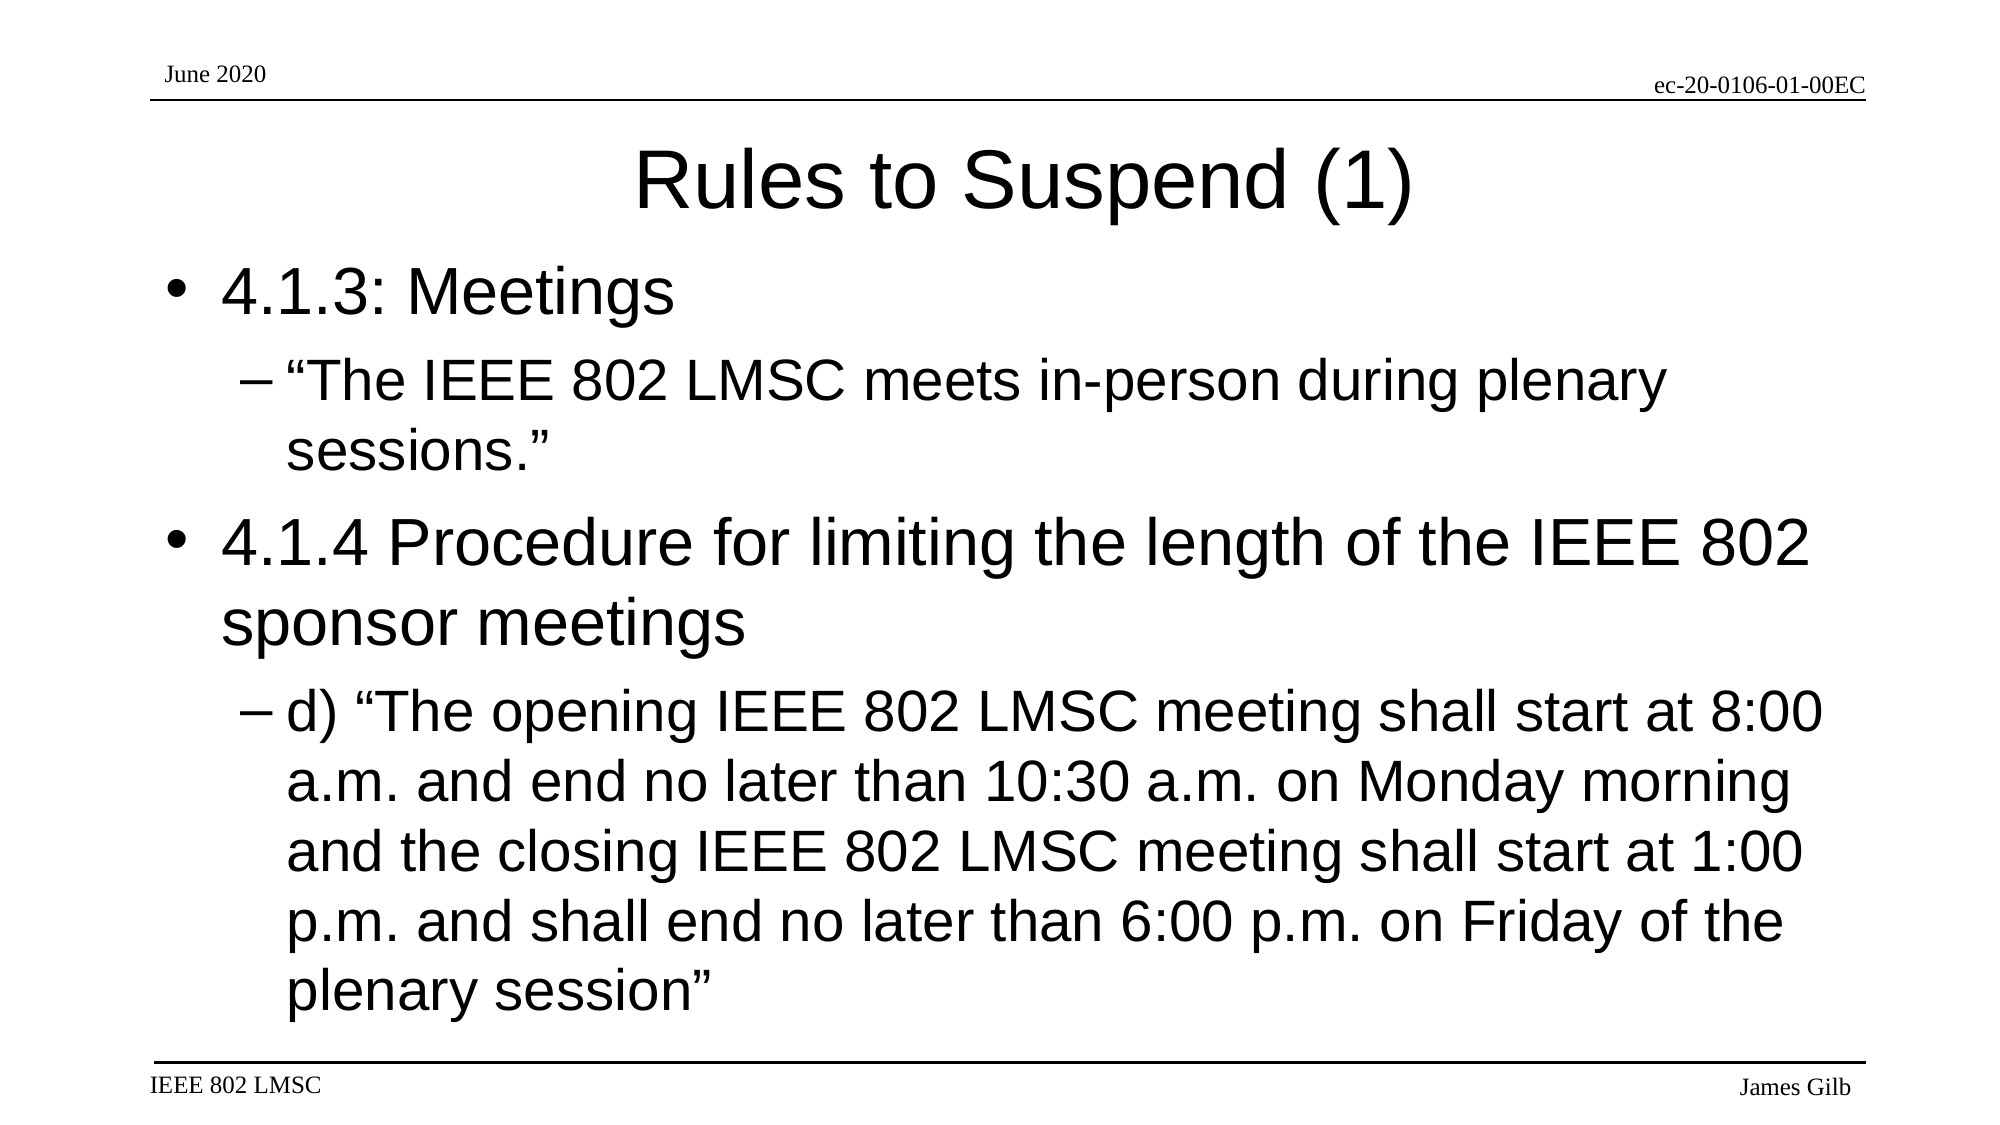

# Rules to Suspend (1)
4.1.3: Meetings
“The IEEE 802 LMSC meets in-person during plenary sessions.”
4.1.4 Procedure for limiting the length of the IEEE 802 sponsor meetings
d) “The opening IEEE 802 LMSC meeting shall start at 8:00 a.m. and end no later than 10:30 a.m. on Monday morning and the closing IEEE 802 LMSC meeting shall start at 1:00 p.m. and shall end no later than 6:00 p.m. on Friday of the plenary session”